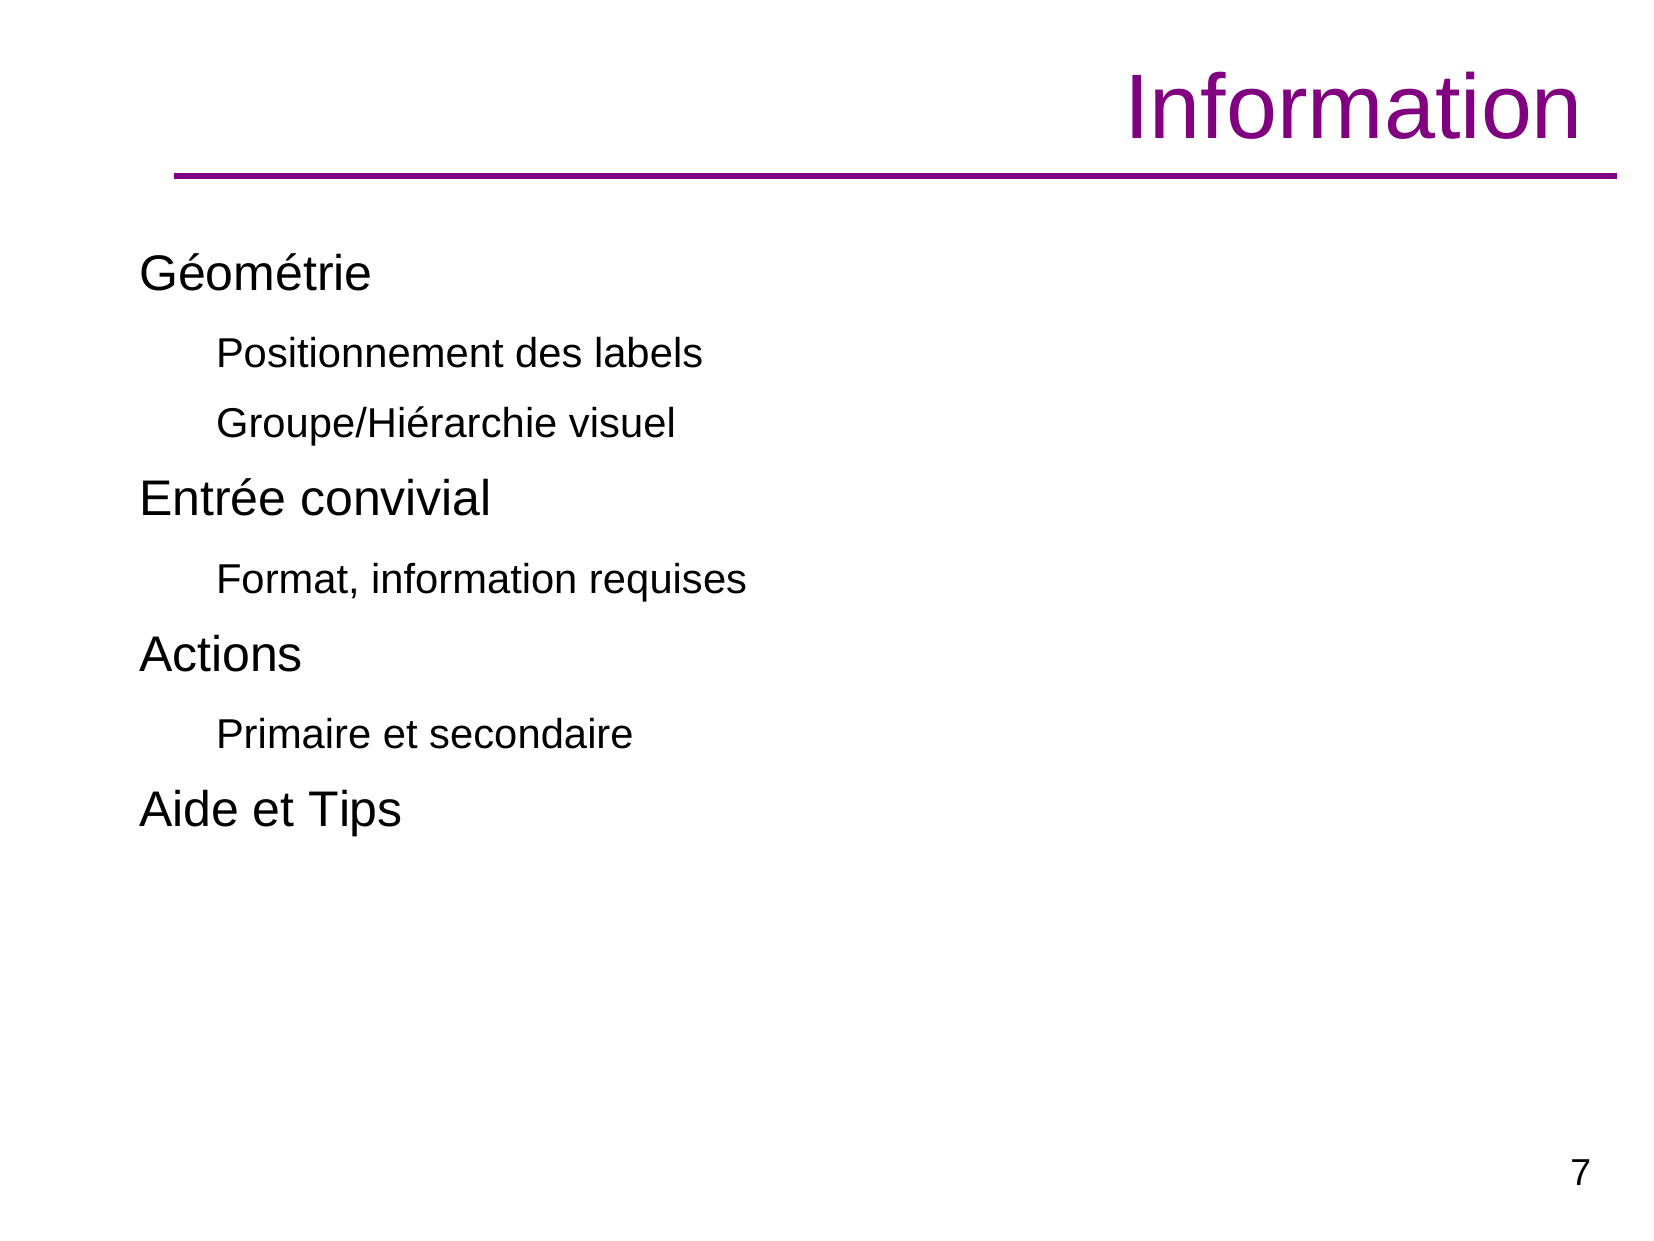

# Information
Géométrie
Positionnement des labels
Groupe/Hiérarchie visuel
Entrée convivial
Format, information requises
Actions
Primaire et secondaire
Aide et Tips